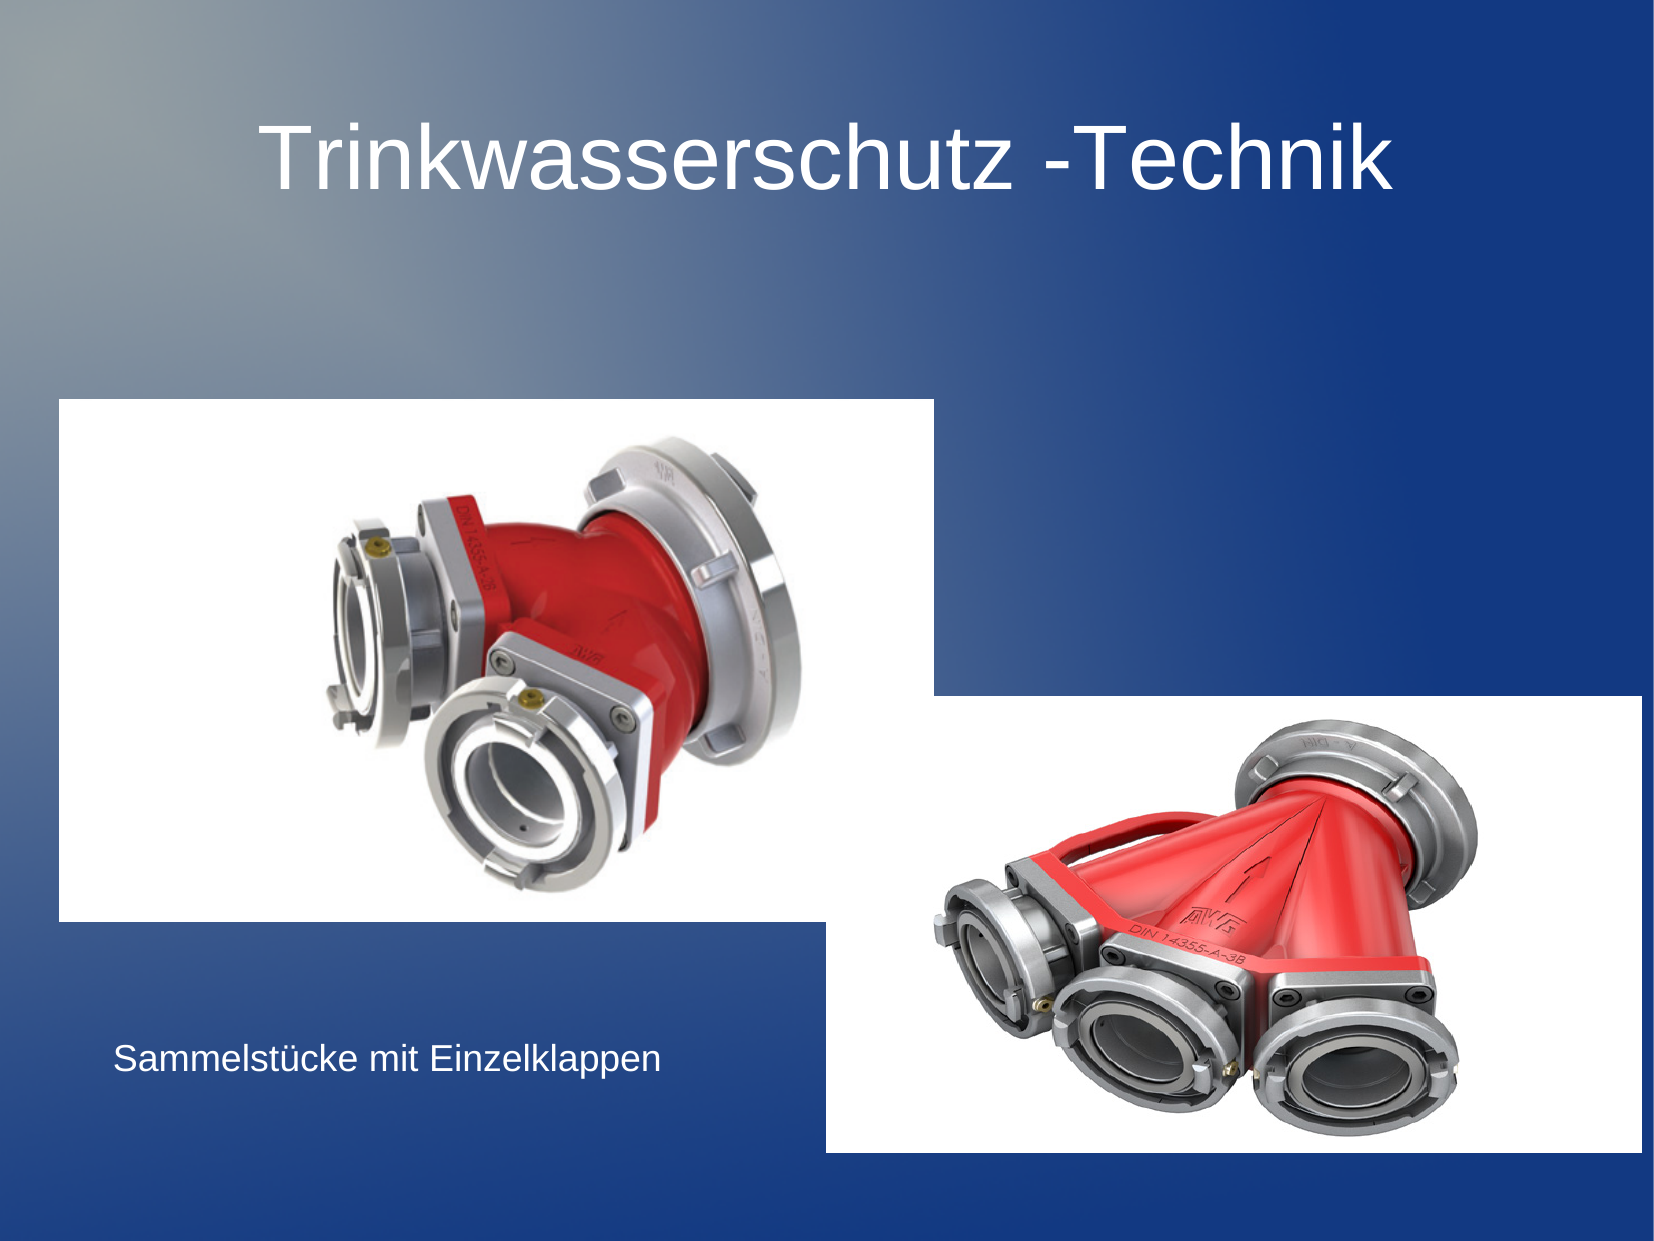

# Trinkwasserschutz -Technik
Sammelstücke mit Einzelklappen
Rückflußverhinderer